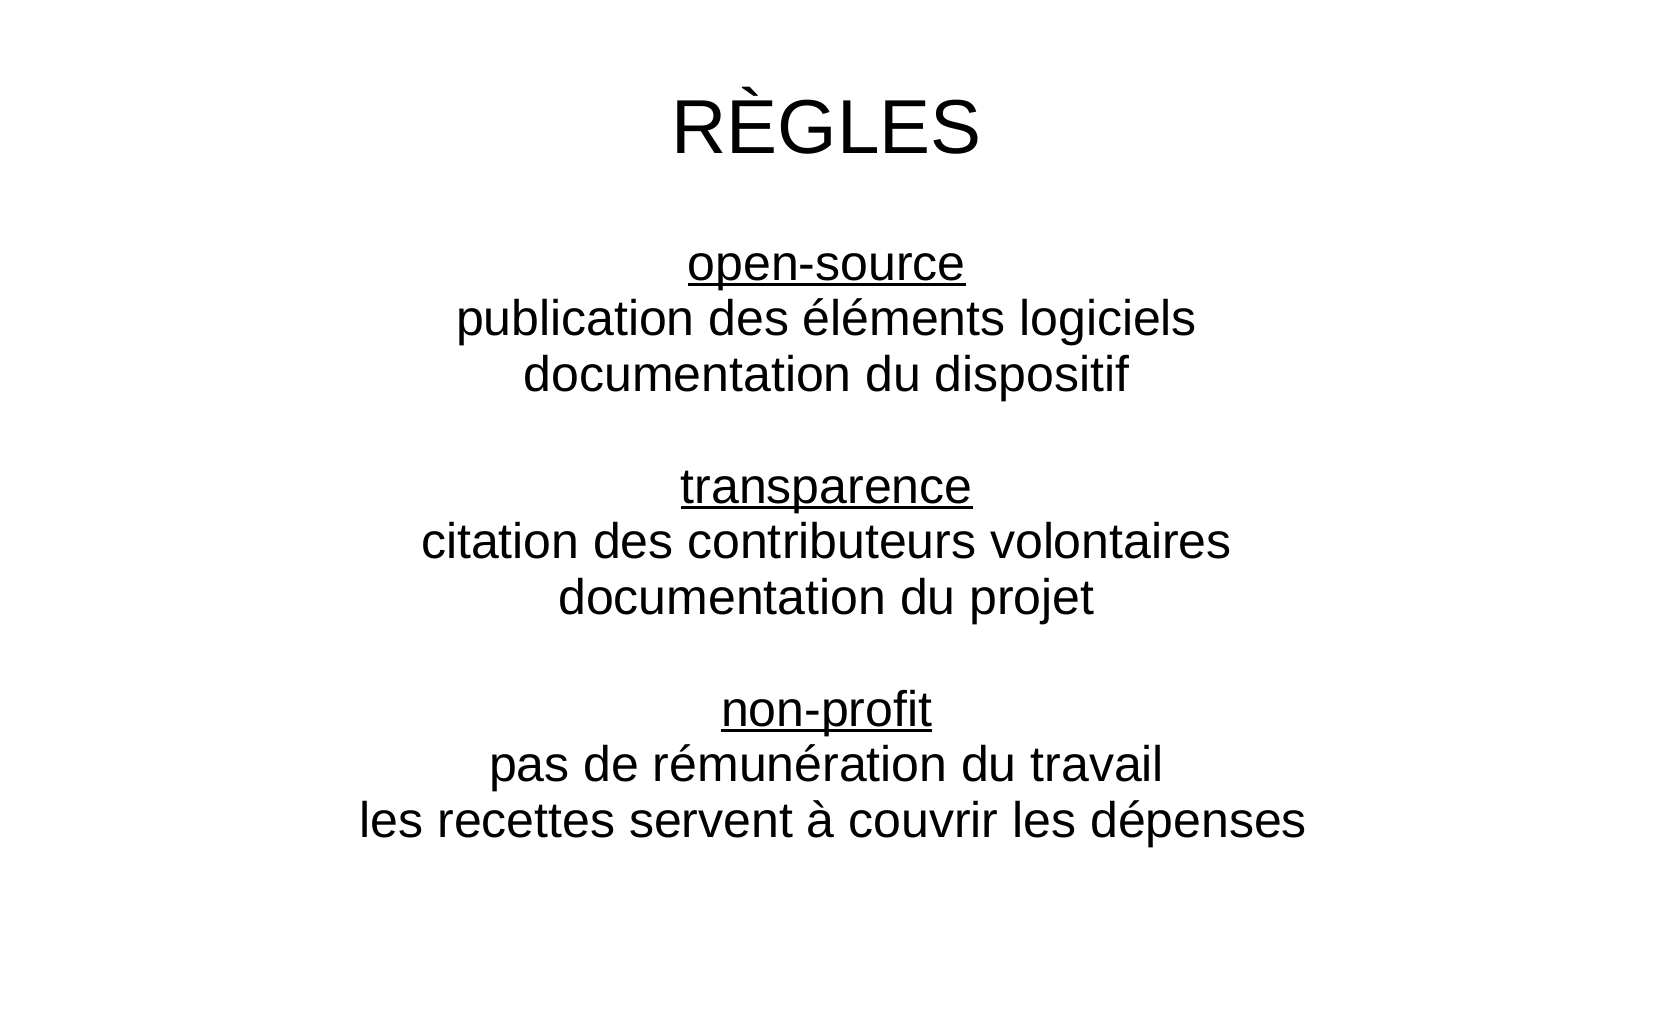

# RÈGLES
open-source
publication des éléments logiciels
documentation du dispositif
transparence
citation des contributeurs volontaires
documentation du projet
non-profit
pas de rémunération du travail
 les recettes servent à couvrir les dépenses